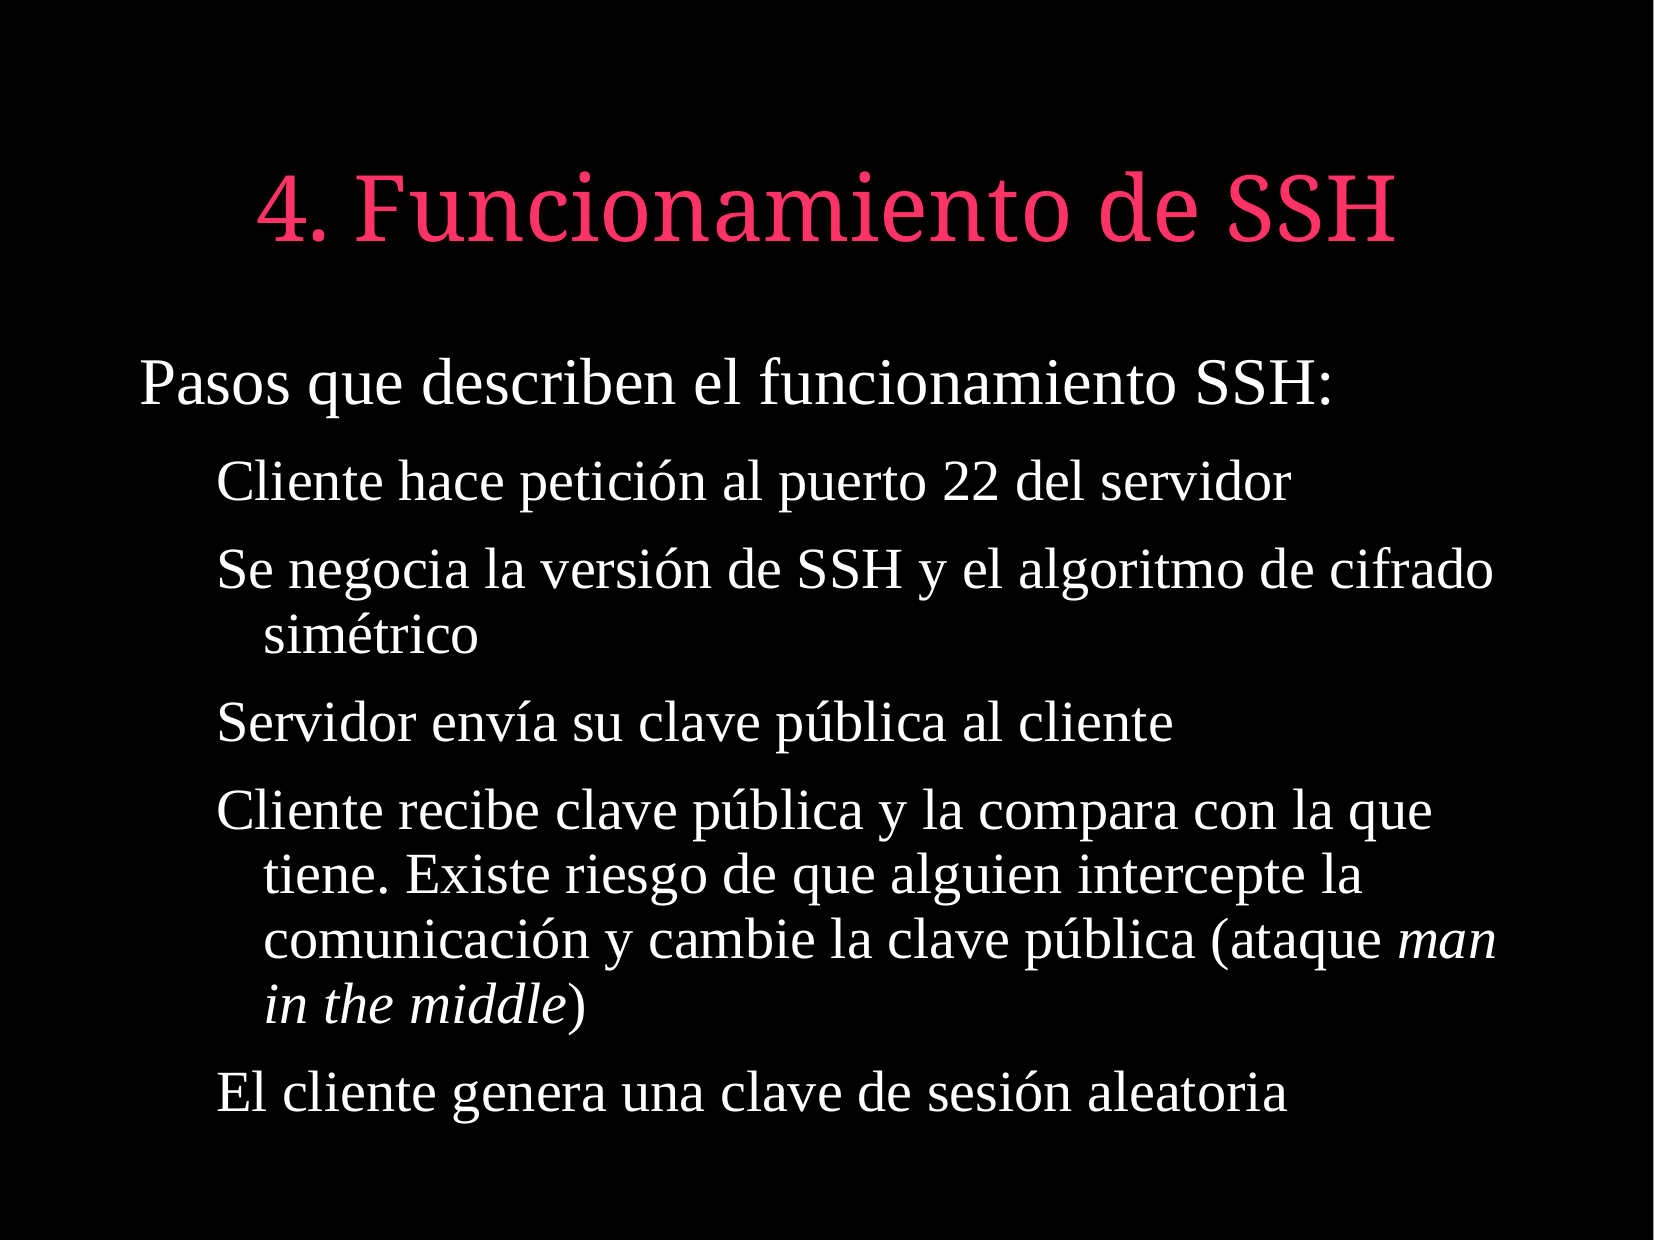

# 4. Funcionamiento de SSH
Pasos que describen el funcionamiento SSH:
Cliente hace petición al puerto 22 del servidor
Se negocia la versión de SSH y el algoritmo de cifrado simétrico
Servidor envía su clave pública al cliente
Cliente recibe clave pública y la compara con la que tiene. Existe riesgo de que alguien intercepte la comunicación y cambie la clave pública (ataque man in the middle)
El cliente genera una clave de sesión aleatoria